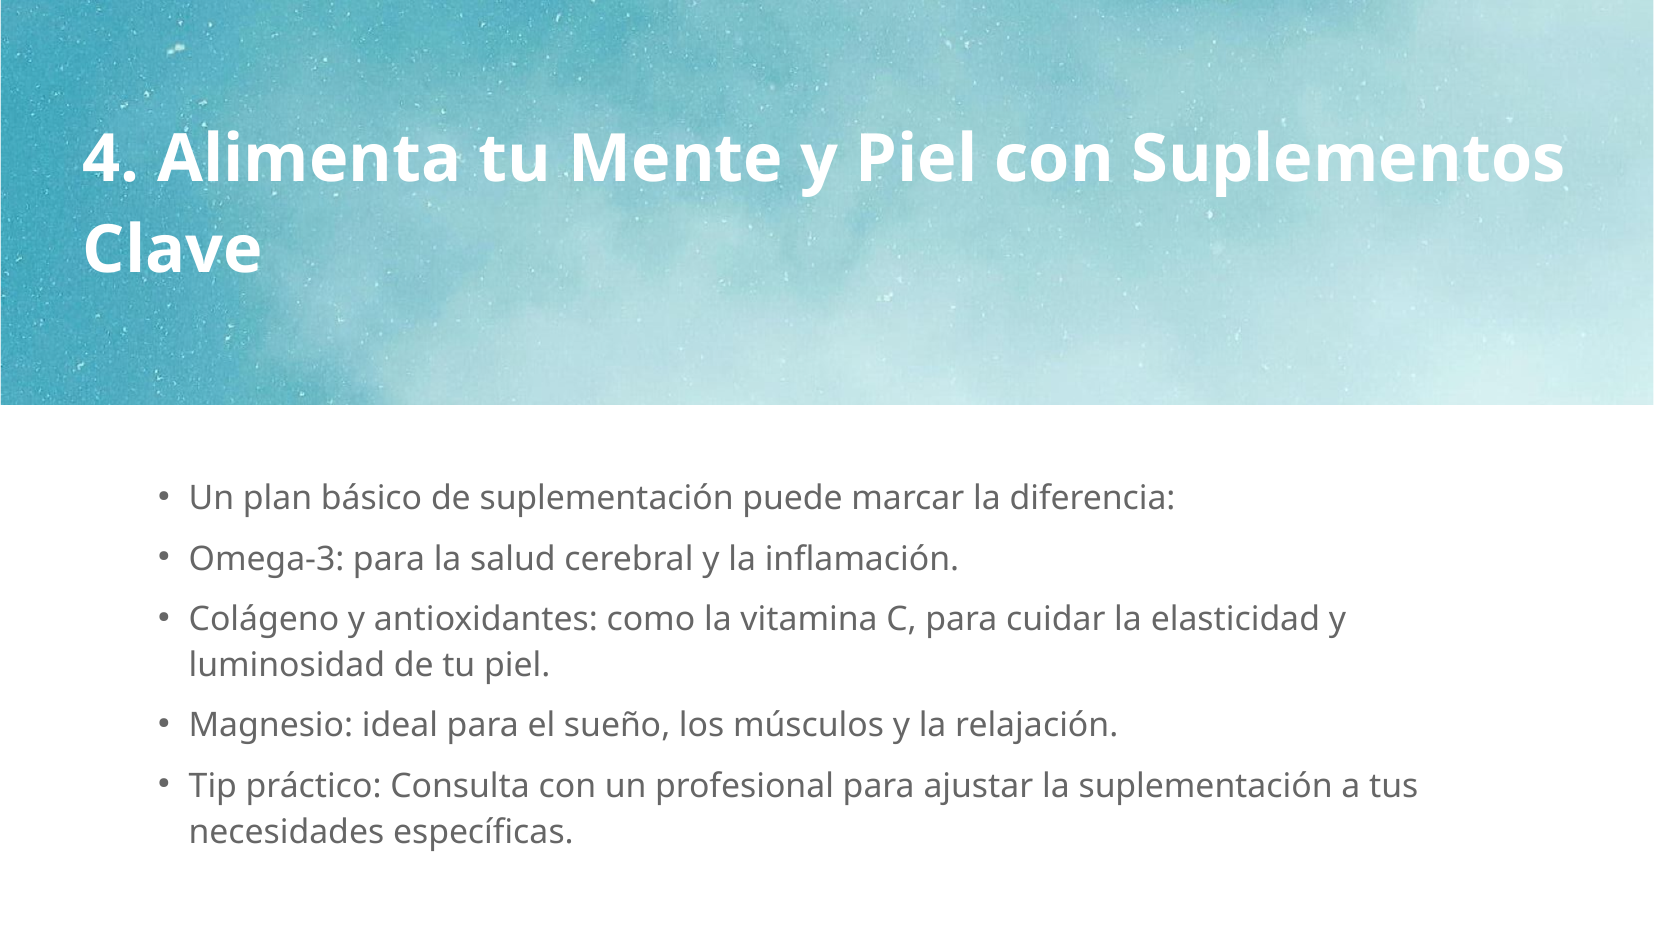

4. Alimenta tu Mente y Piel con Suplementos Clave
# Un plan básico de suplementación puede marcar la diferencia:
Omega-3: para la salud cerebral y la inflamación.
Colágeno y antioxidantes: como la vitamina C, para cuidar la elasticidad y luminosidad de tu piel.
Magnesio: ideal para el sueño, los músculos y la relajación.
Tip práctico: Consulta con un profesional para ajustar la suplementación a tus necesidades específicas.